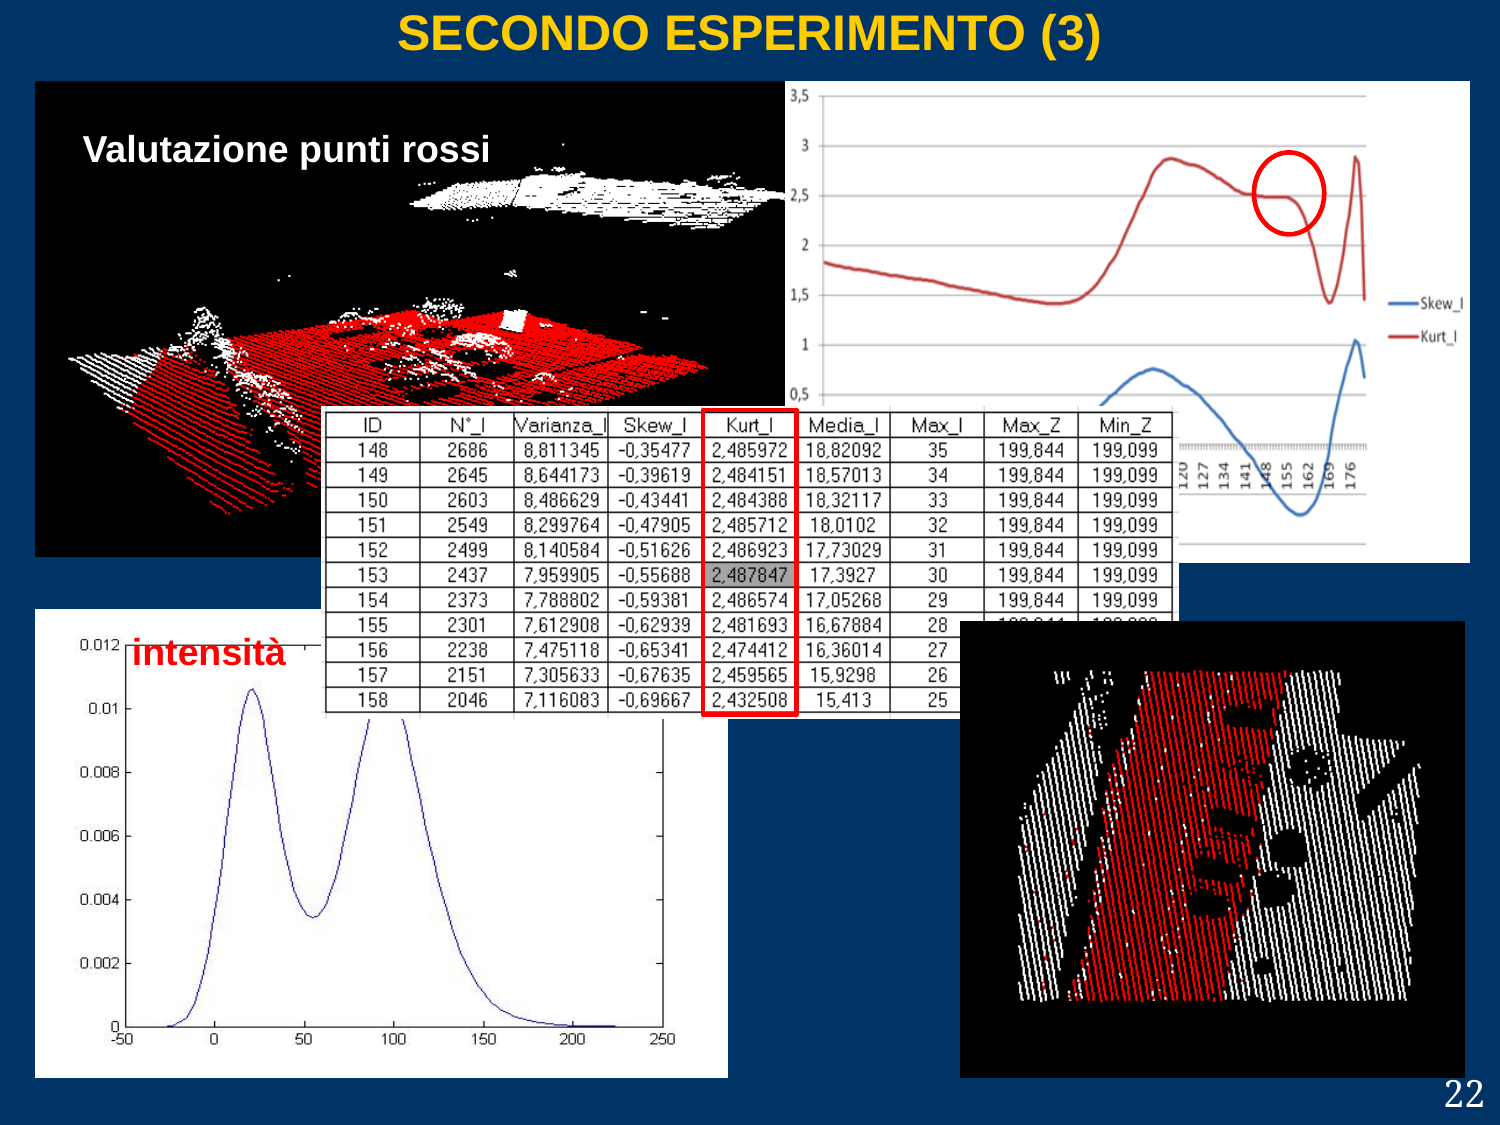

SECONDO ESPERIMENTO (3)
Valutazione punti rossi
intensità